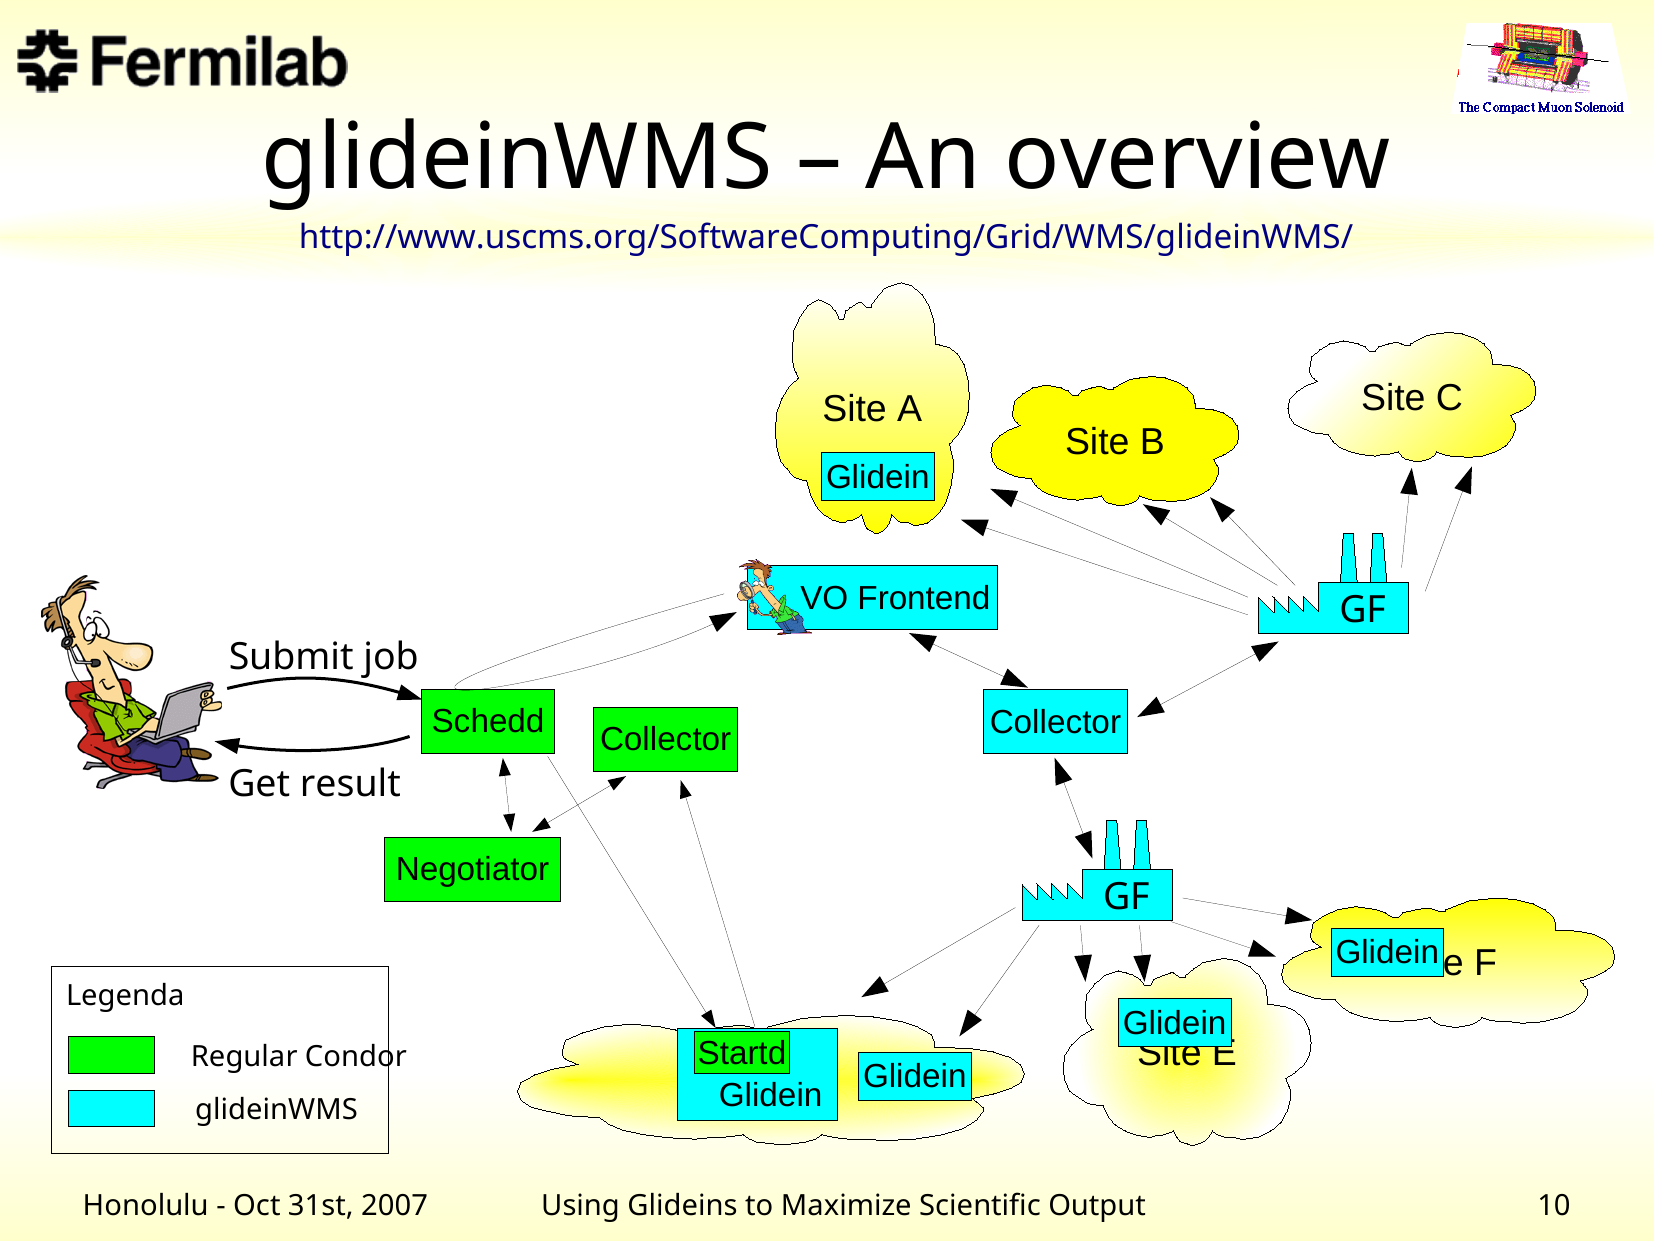

# glideinWMS – An overview
http://www.uscms.org/SoftwareComputing/Grid/WMS/glideinWMS/
Site A
Site C
Site B
Glidein
Glidein
 GF
 VO Frontend
Submit job
Schedd
Collector
Collector
Get result
 GF
Negotiator
Site F
Glidein
Site E
Legenda
Glidein
Site D
Glidein
Startd
 Regular Condor
Glidein
 glideinWMS
Using Glideins to Maximize Scientific Output
Honolulu - Oct 31st, 2007
10